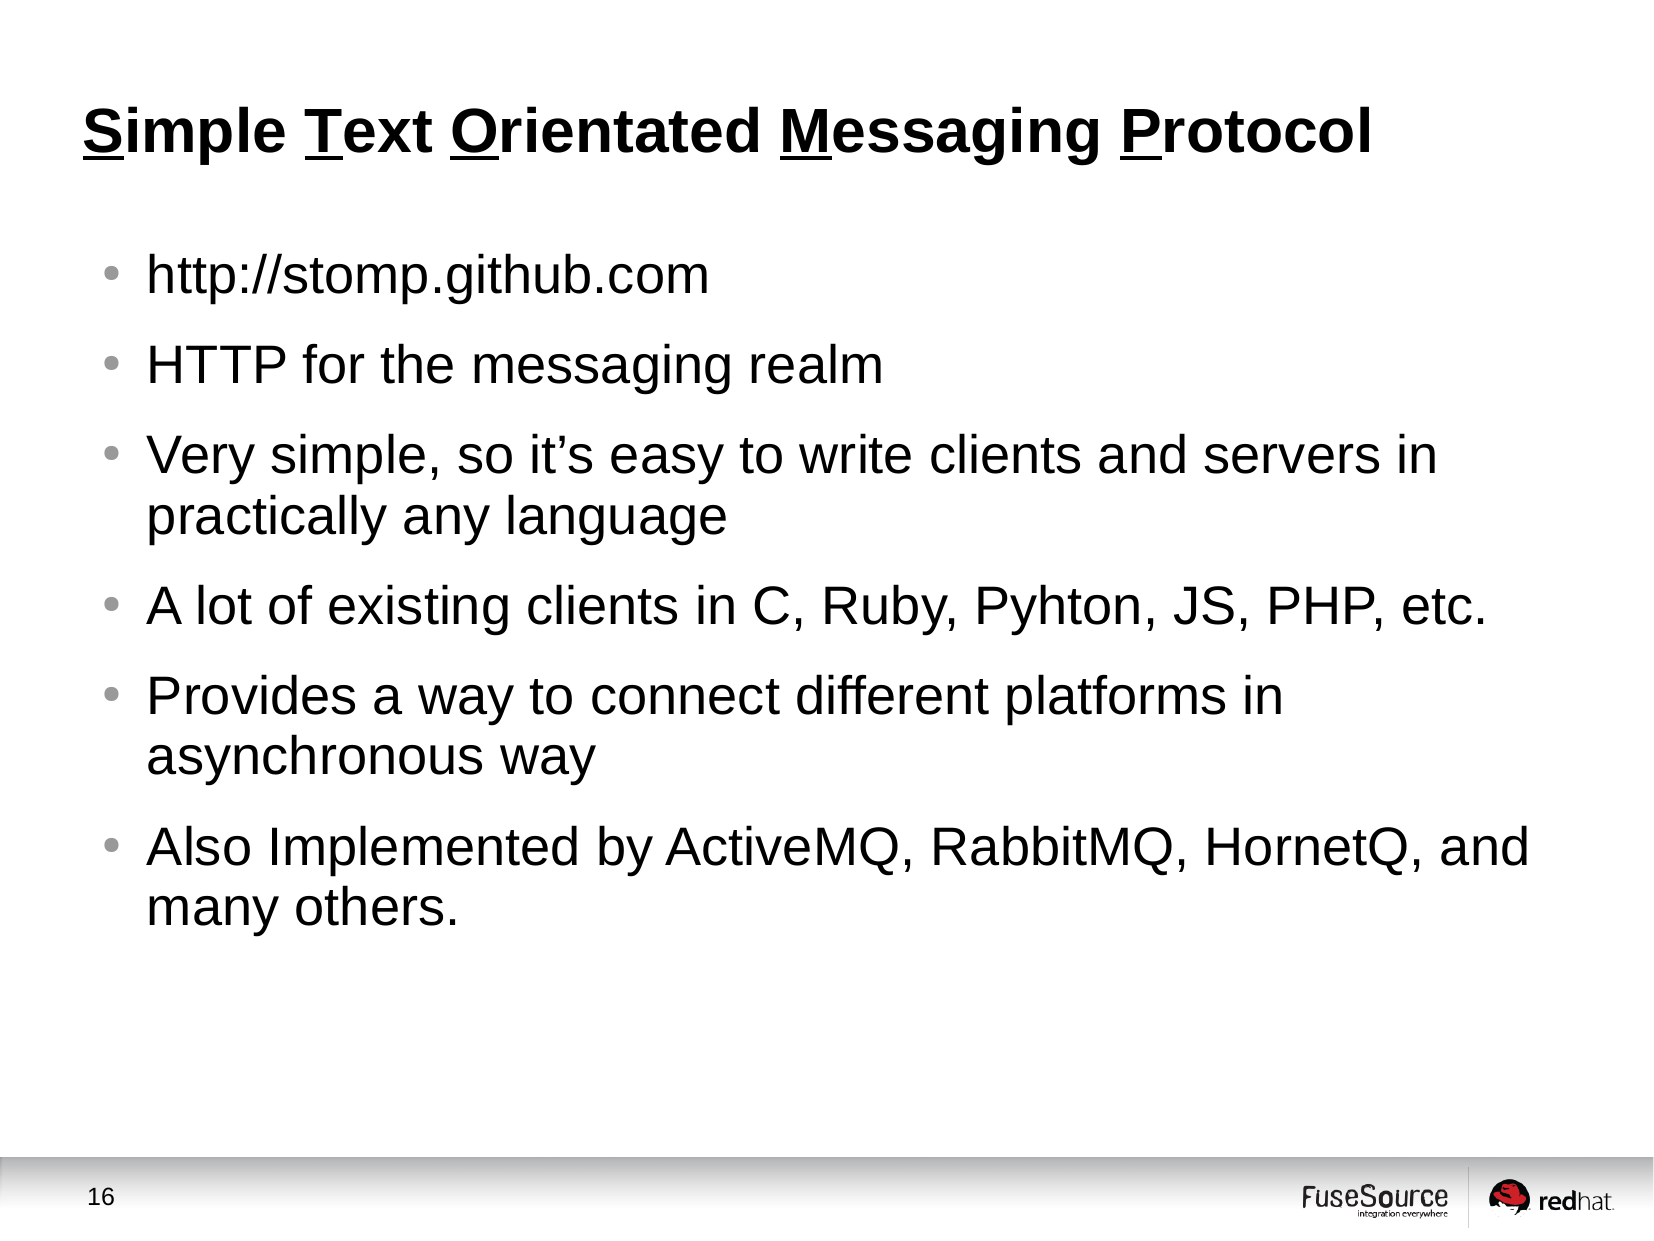

# Simple Text Orientated Messaging Protocol
http://stomp.github.com
HTTP for the messaging realm
Very simple, so it’s easy to write clients and servers in practically any language
A lot of existing clients in C, Ruby, Pyhton, JS, PHP, etc.
Provides a way to connect different platforms in asynchronous way
Also Implemented by ActiveMQ, RabbitMQ, HornetQ, and many others.